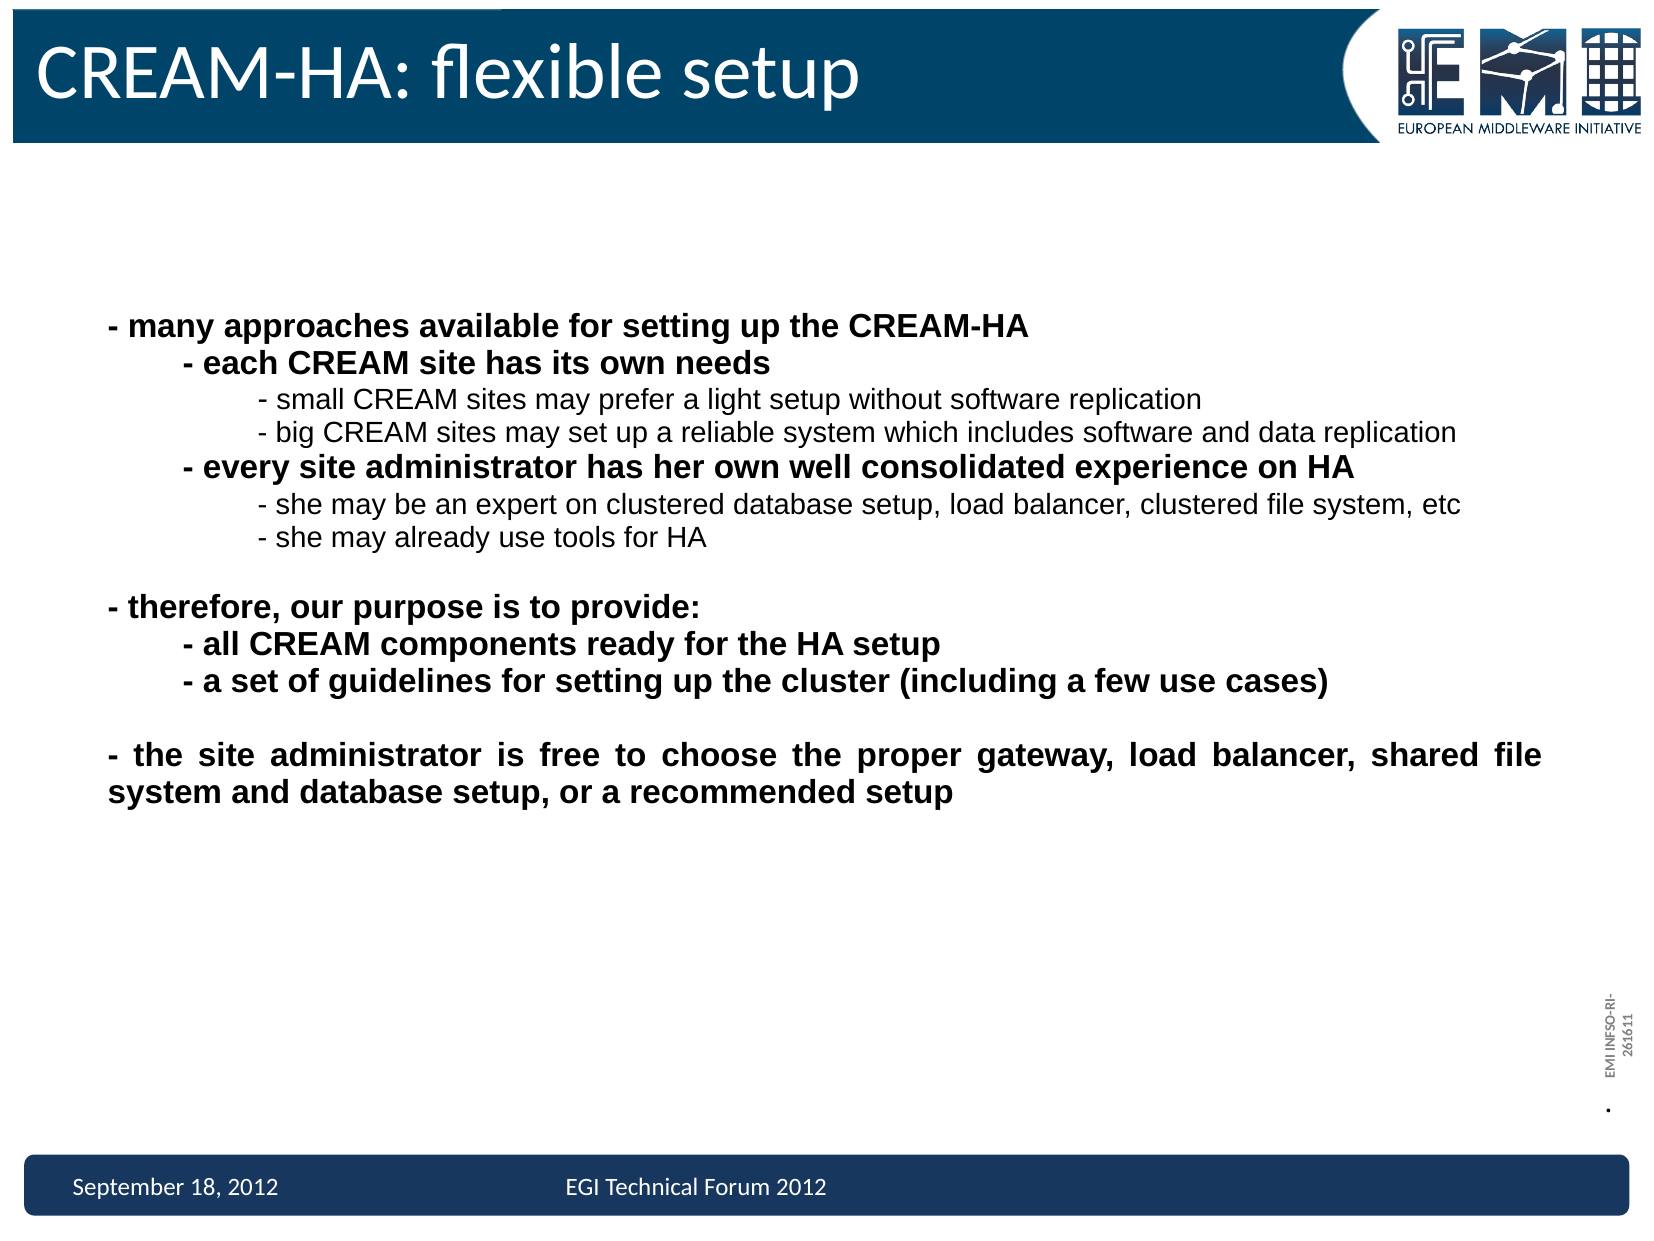

# CREAM-HA: flexible setup
- many approaches available for setting up the CREAM-HA
	- each CREAM site has its own needs
		- small CREAM sites may prefer a light setup without software replication
		- big CREAM sites may set up a reliable system which includes software and data replication
	- every site administrator has her own well consolidated experience on HA
		- she may be an expert on clustered database setup, load balancer, clustered file system, etc
		- she may already use tools for HA
- therefore, our purpose is to provide:
	- all CREAM components ready for the HA setup
	- a set of guidelines for setting up the cluster (including a few use cases)
- the site administrator is free to choose the proper gateway, load balancer, shared file system and database setup, or a recommended setup